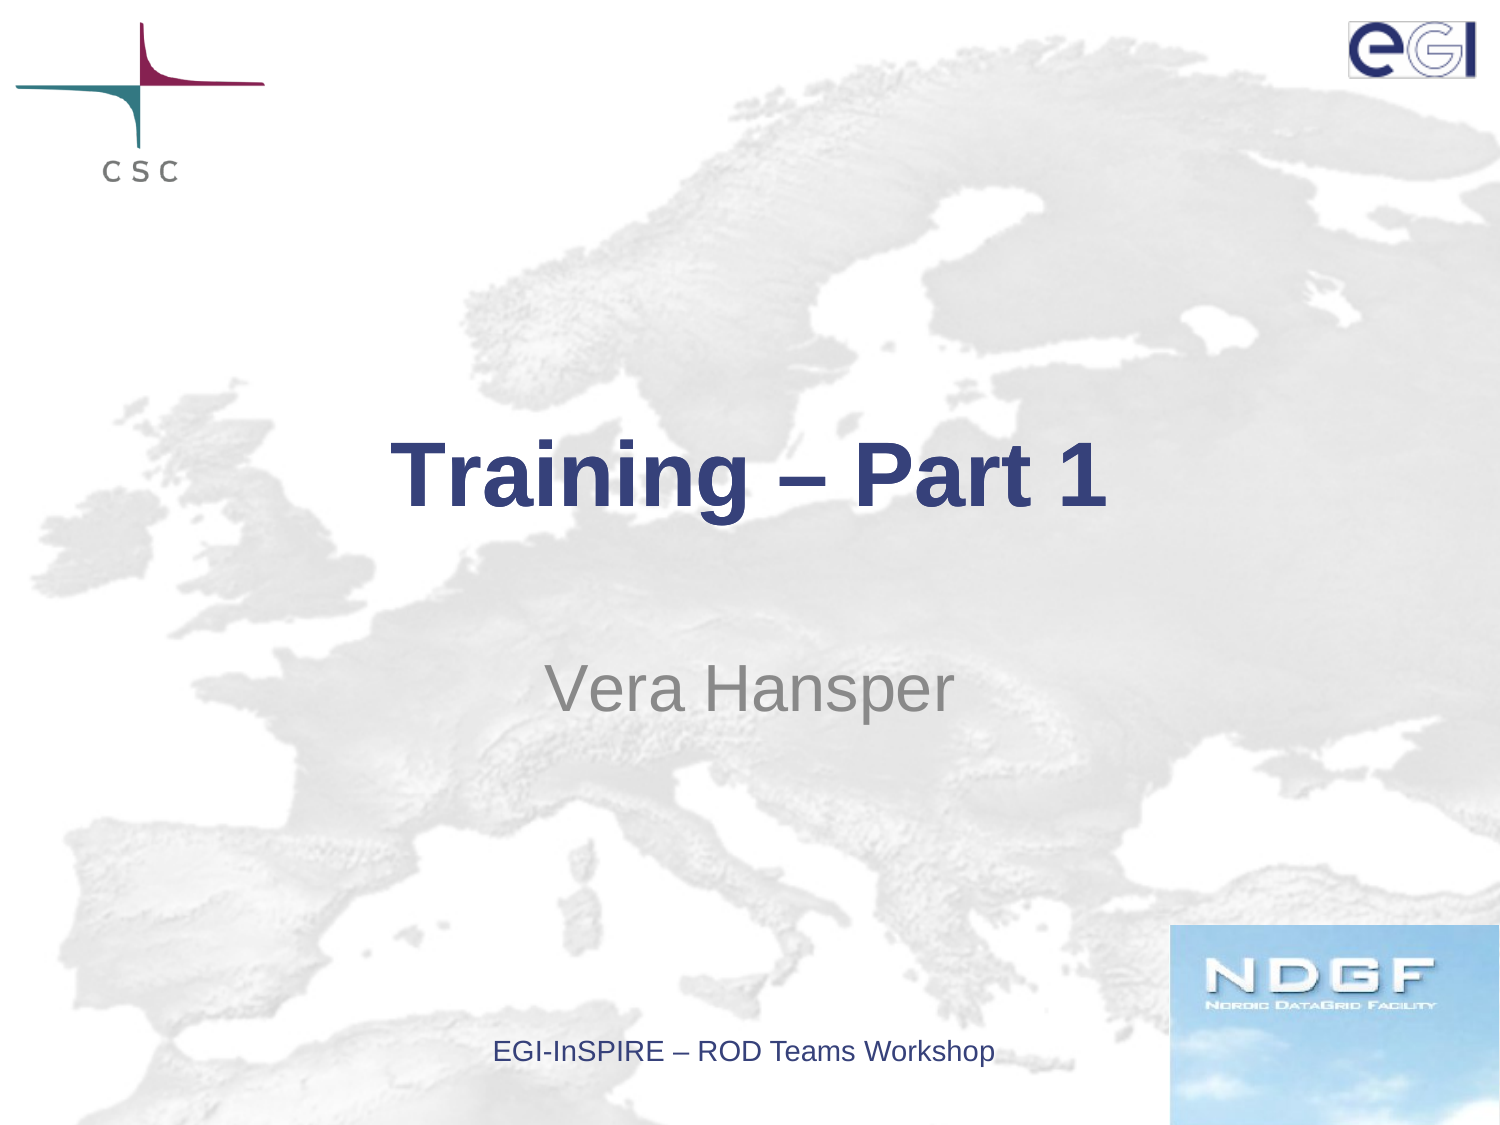

# Training – Part 1
Training – Part 1
Vera Hansper
EGI-InSPIRE – ROD Teams Workshop